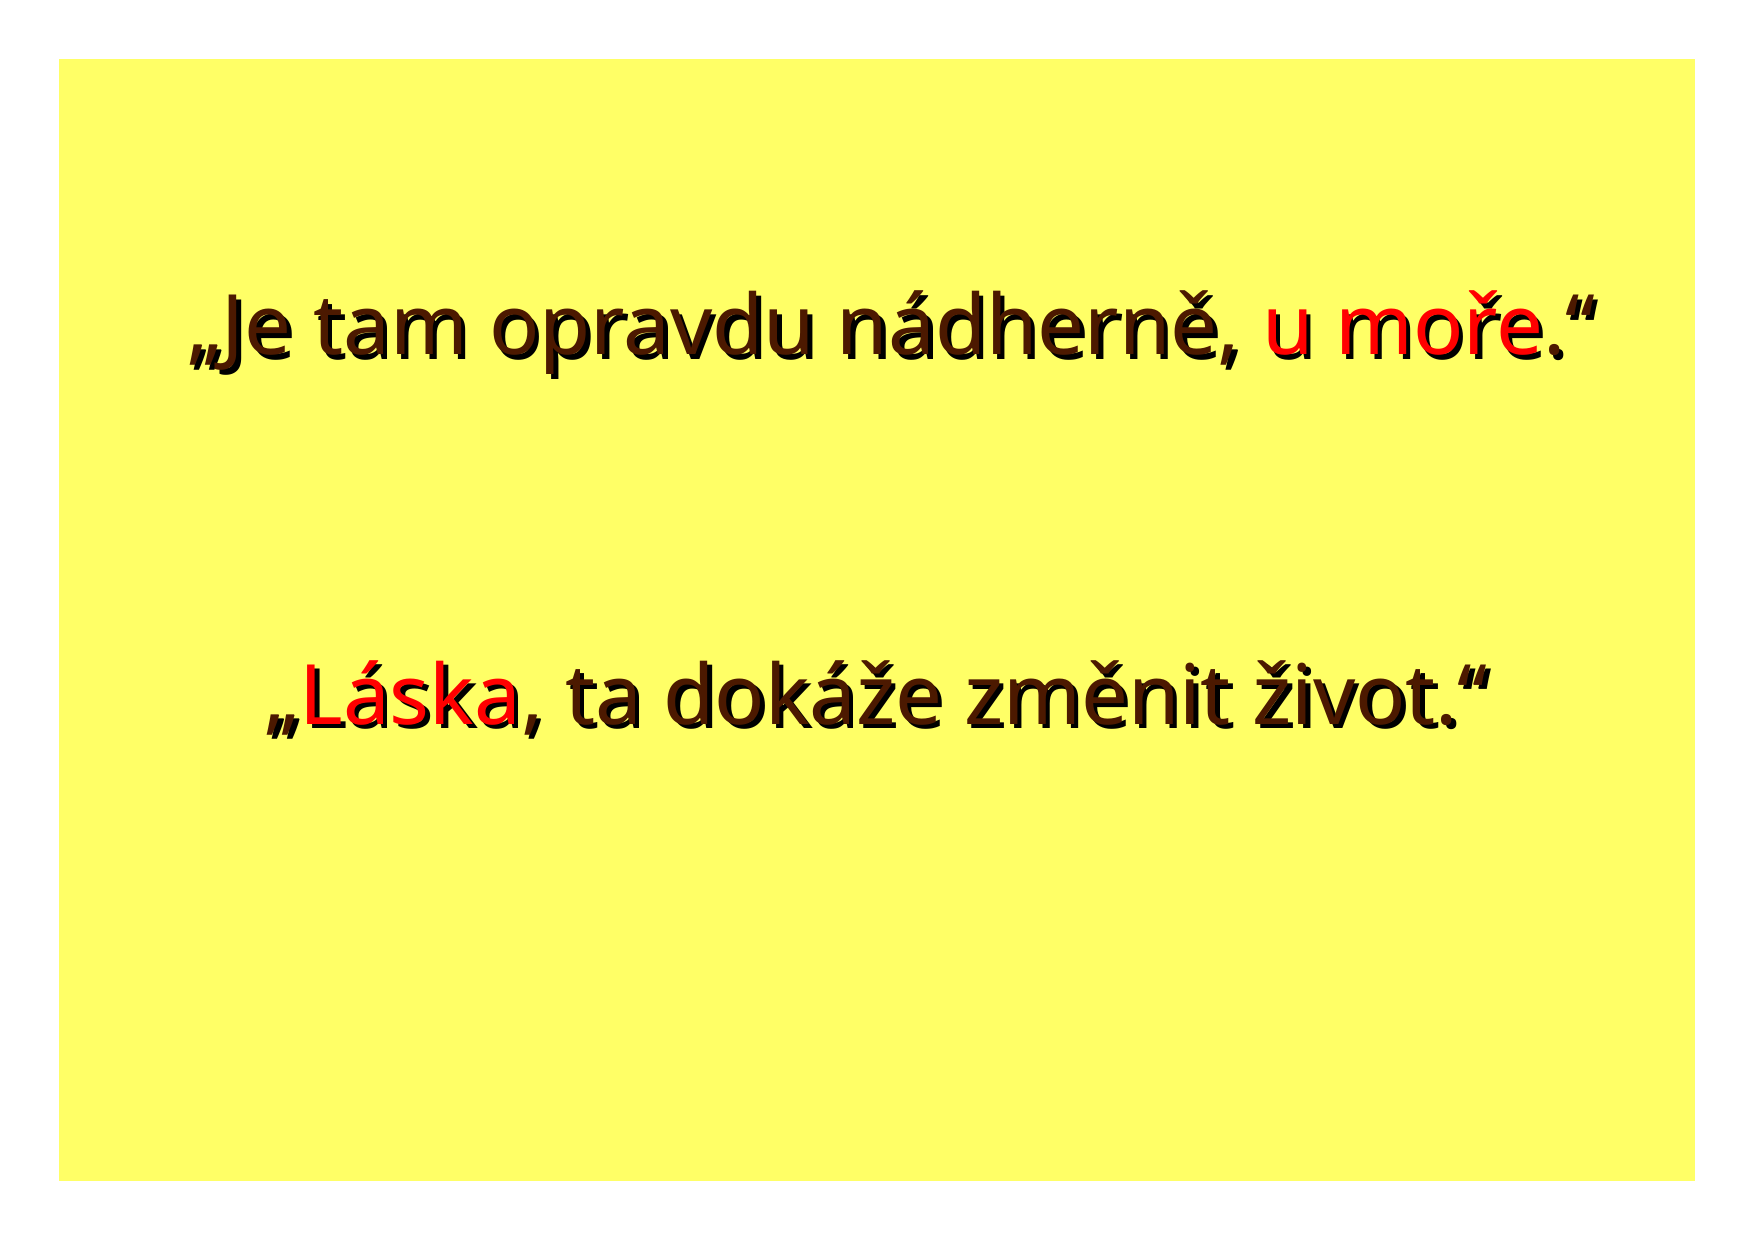

# „Je tam opravdu nádherně, u moře.“
„Láska, ta dokáže změnit život.“